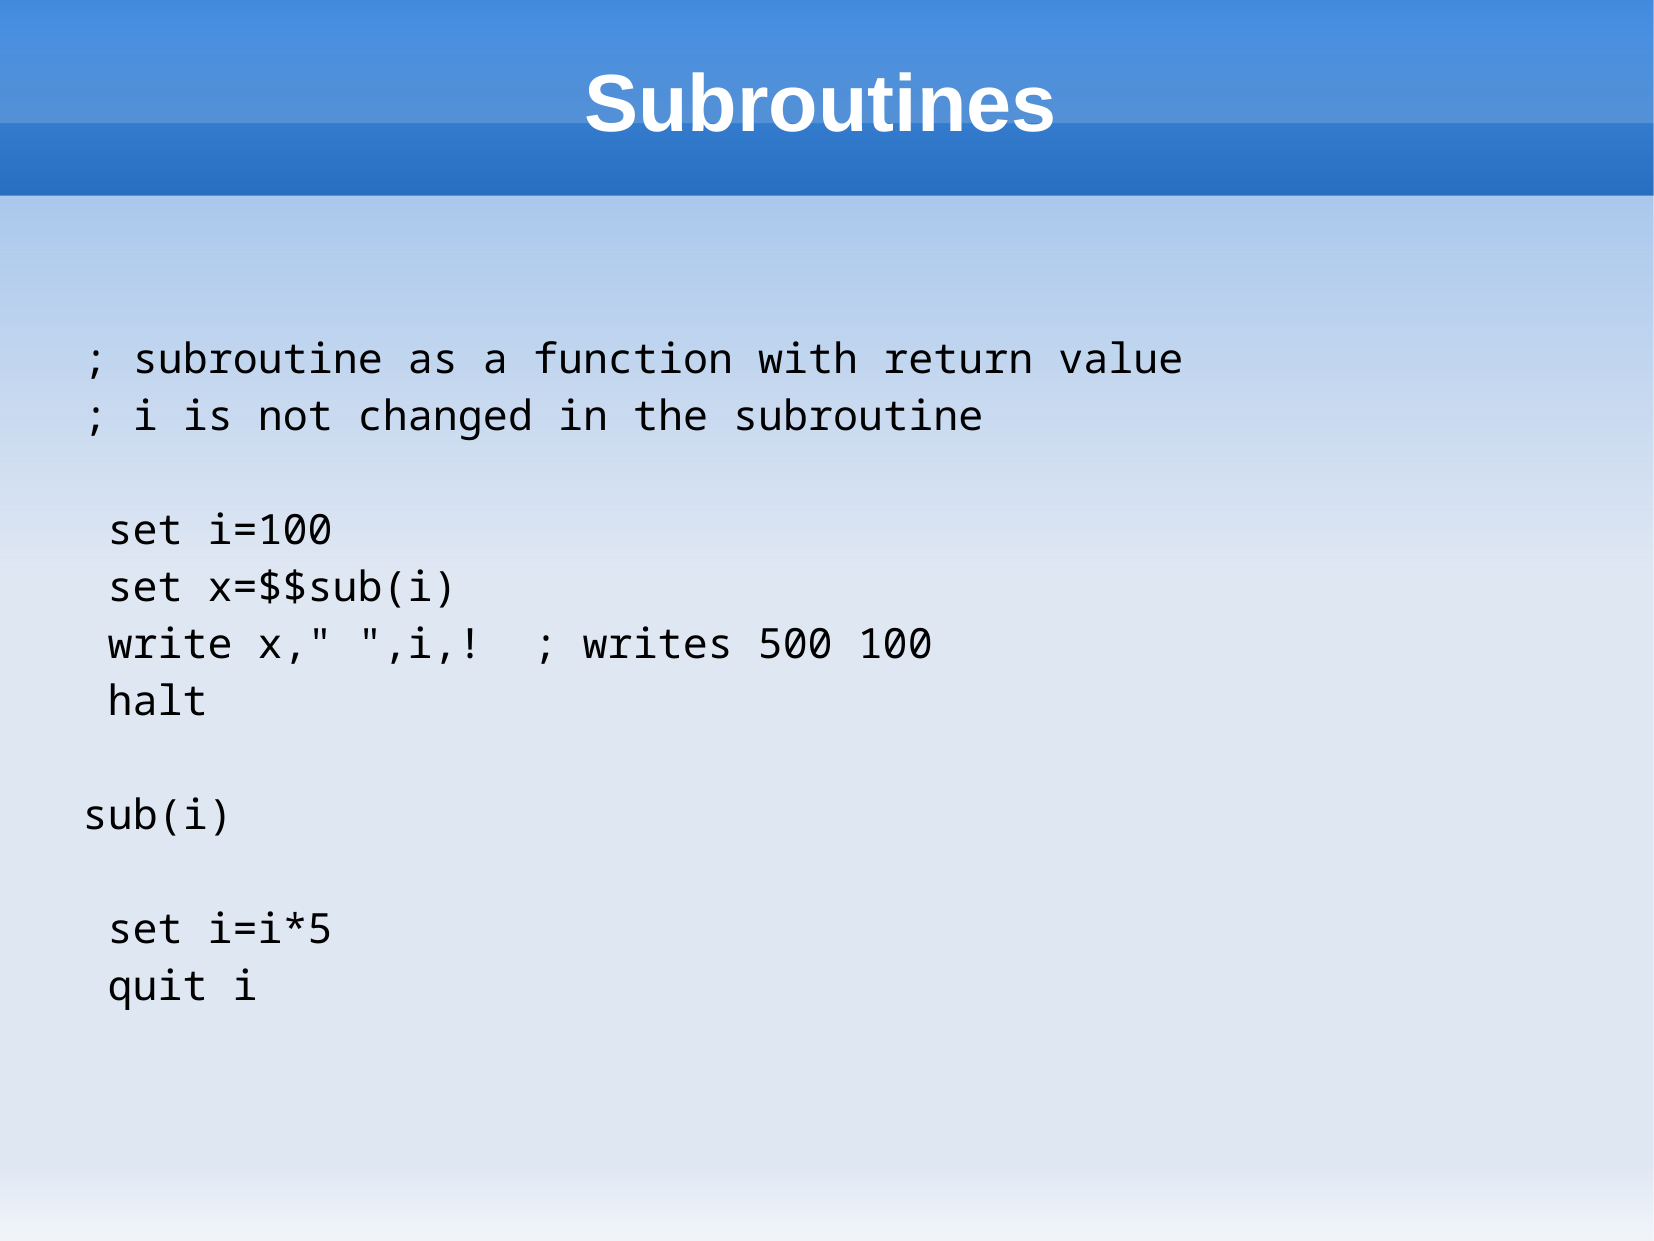

# Subroutines
; subroutine as a function with return value
; i is not changed in the subroutine
 set i=100
 set x=$$sub(i)
 write x," ",i,! ; writes 500 100
 halt
sub(i)
 set i=i*5
 quit i